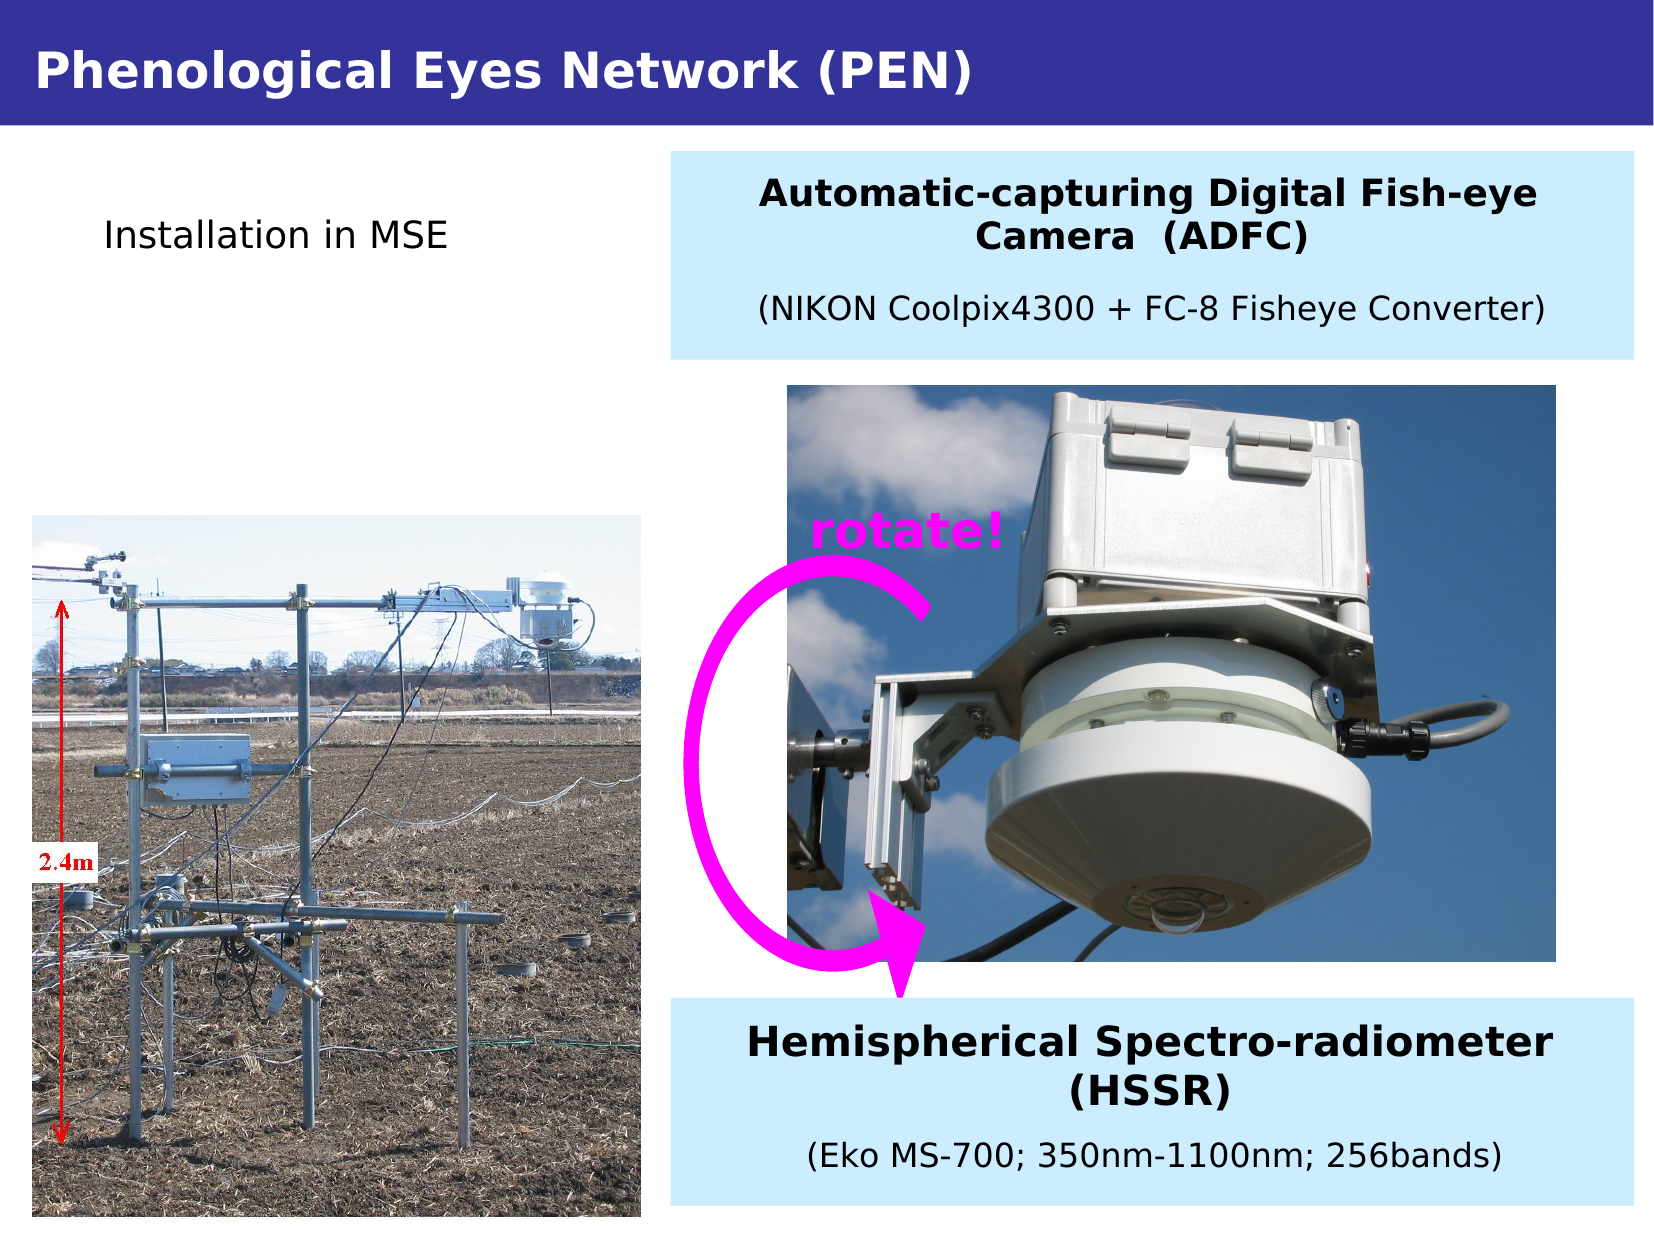

Phenological Eyes Network (PEN)
Automatic-capturing Digital Fish-eye Camera (ADFC)
Installation in MSE
(NIKON Coolpix4300 + FC-8 Fisheye Converter)
rotate!
Hemispherical Spectro-radiometer
 (HSSR)
(Eko MS-700; 350nm-1100nm; 256bands)